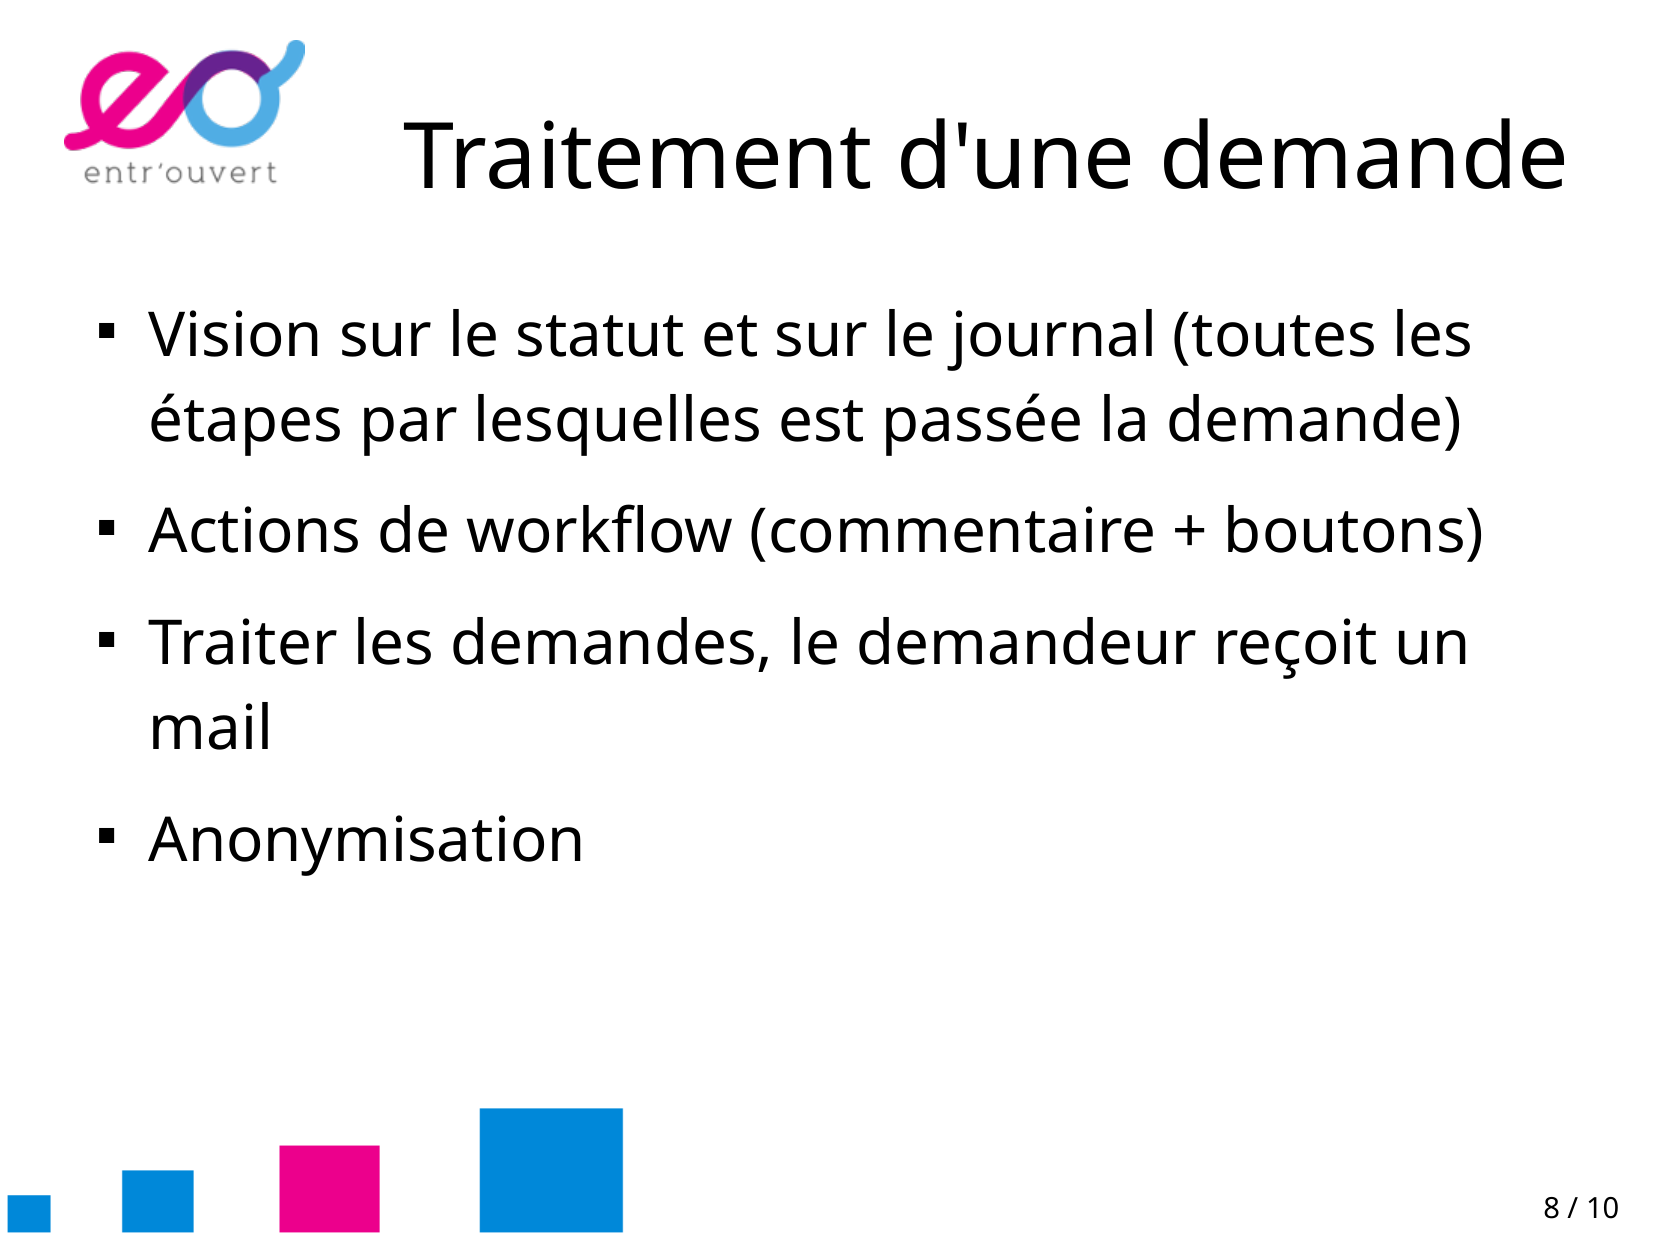

# Traitement d'une demande
Vision sur le statut et sur le journal (toutes les étapes par lesquelles est passée la demande)
Actions de workflow (commentaire + boutons)
Traiter les demandes, le demandeur reçoit un mail
Anonymisation
8